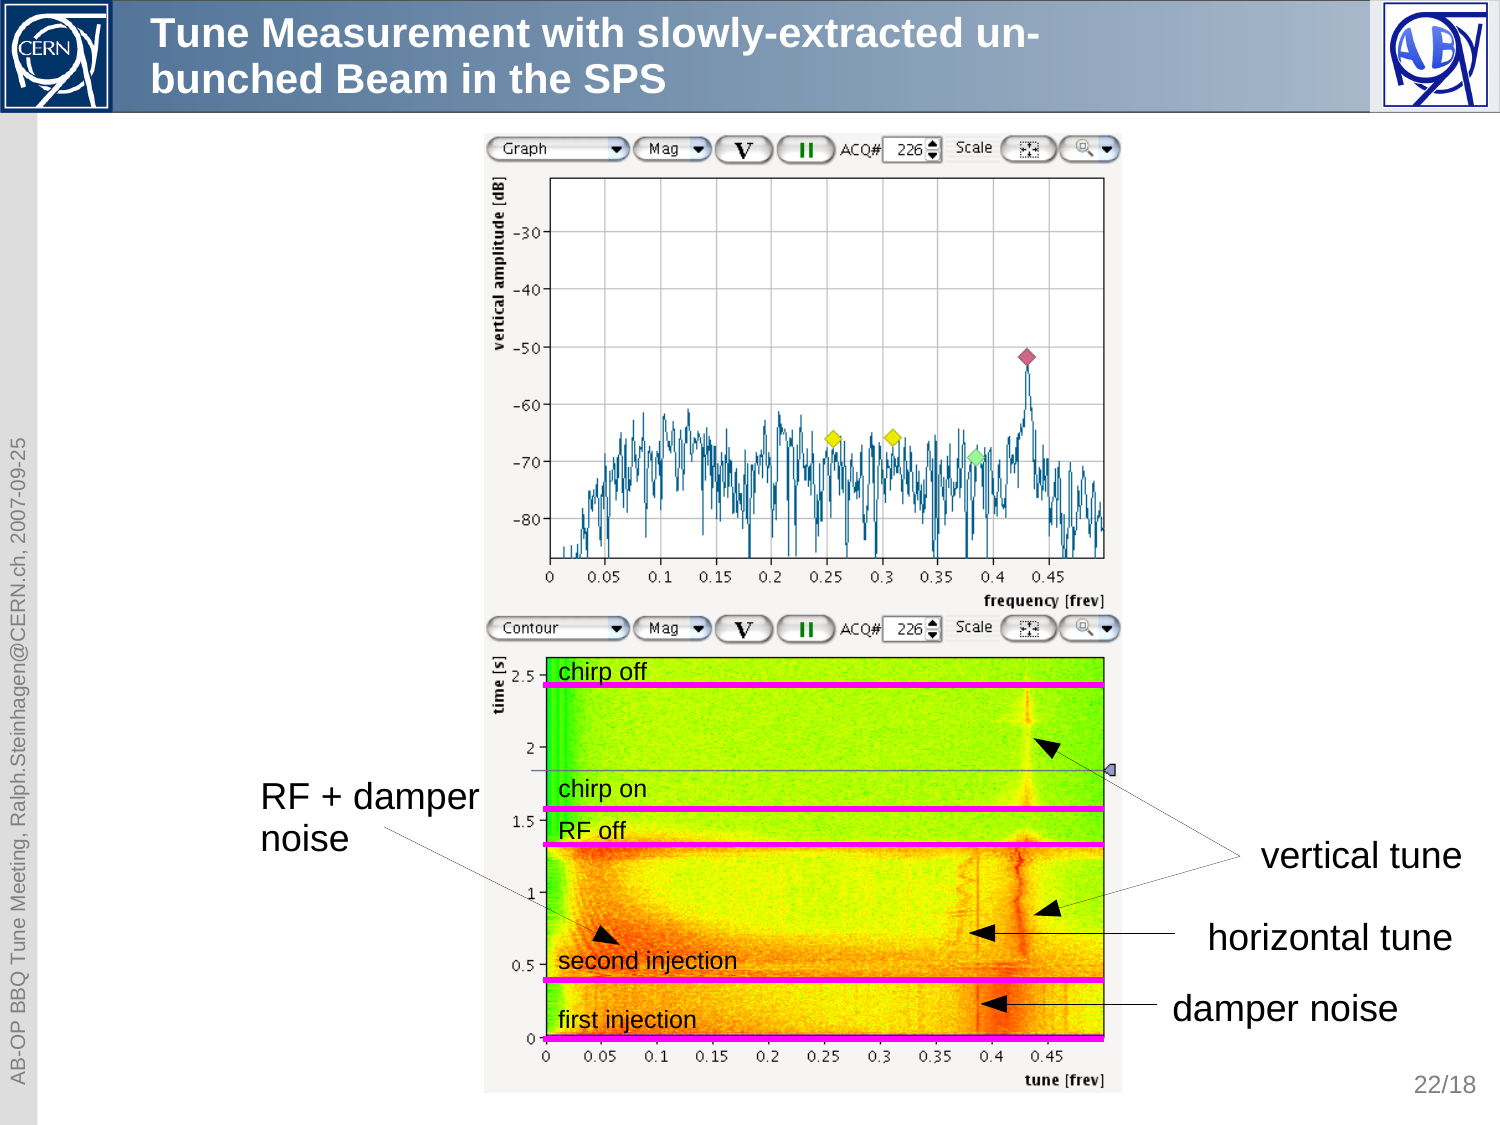

# Tune Measurement with slowly-extracted un-bunched Beam in the SPS
chirp off
RF + damper
noise
chirp on
RF off
vertical tune
horizontal tune
second injection
damper noise
first injection